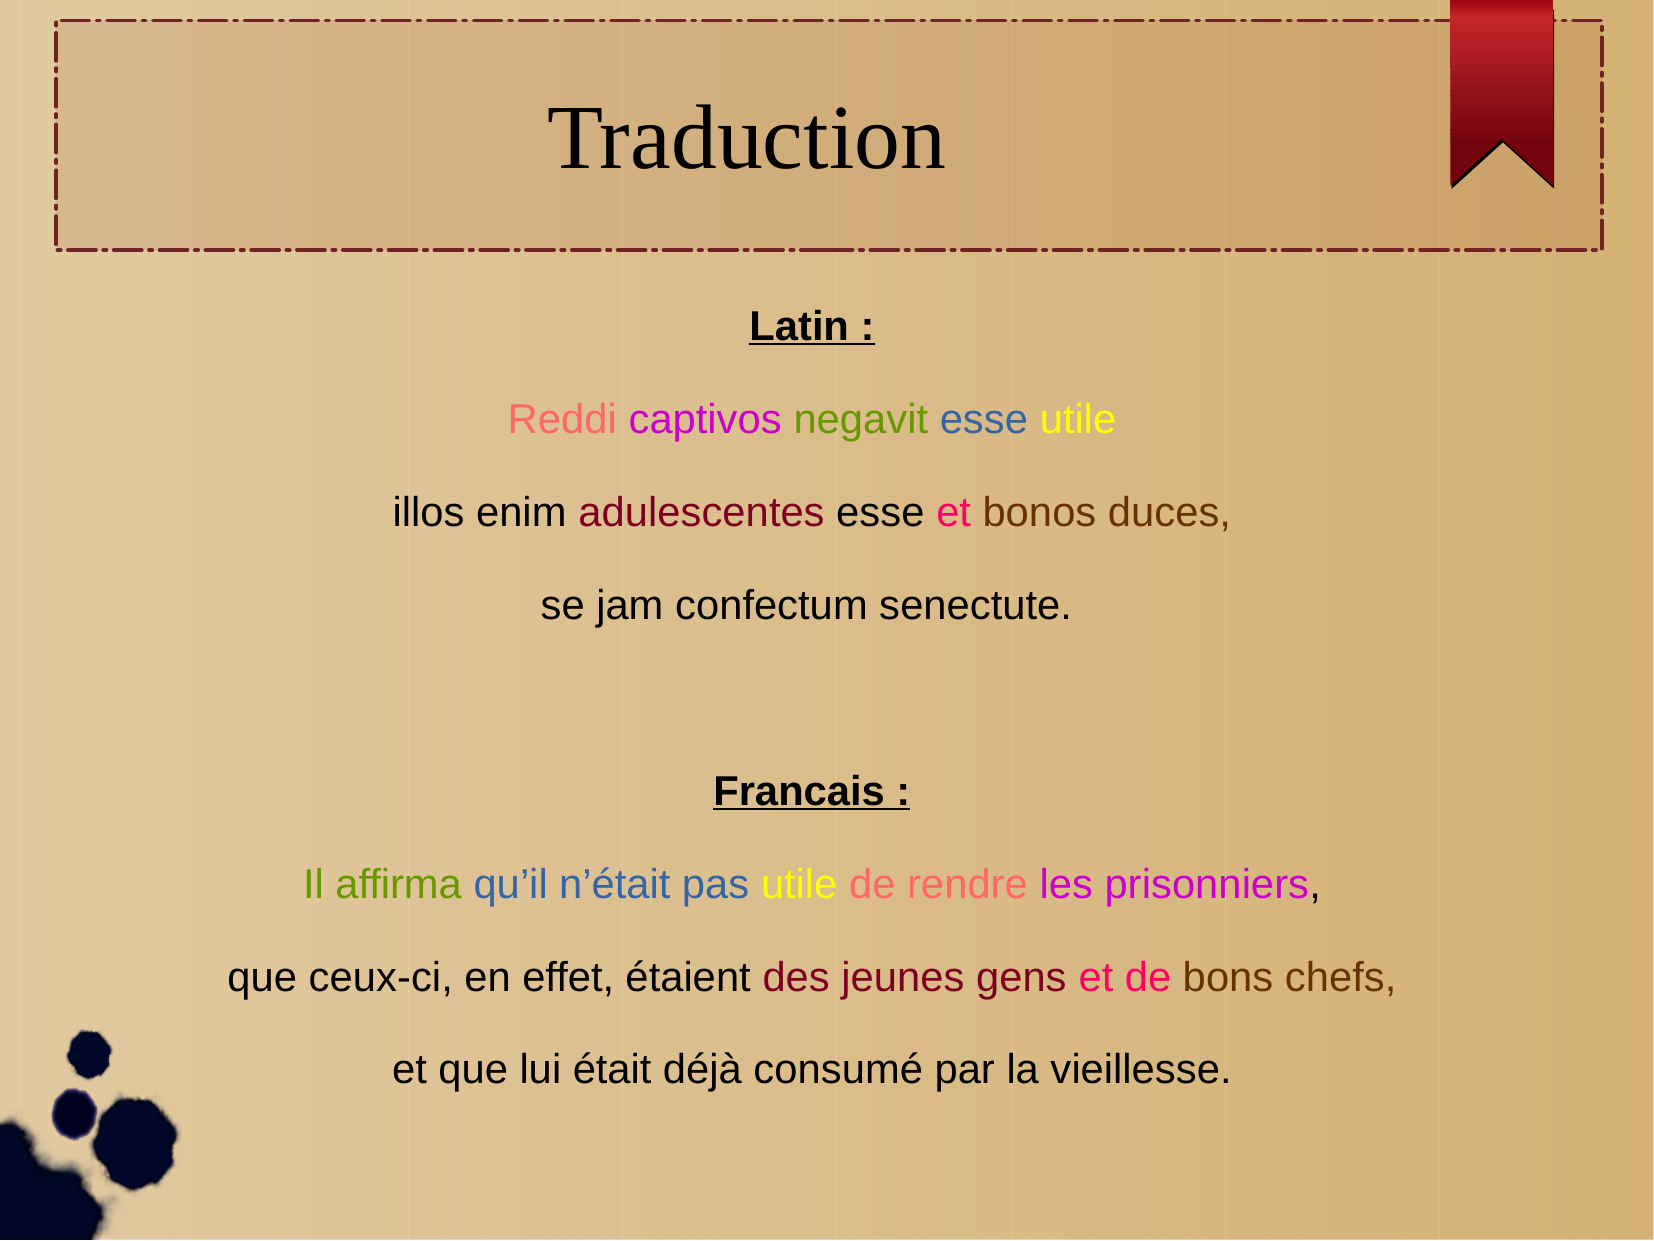

# Traduction
Latin :
Reddi captivos negavit esse utile
illos enim adulescentes esse et bonos duces,
se jam confectum senectute.
Francais :
Il affirma qu’il n’était pas utile de rendre les prisonniers,
que ceux-ci, en effet, étaient des jeunes gens et de bons chefs,
et que lui était déjà consumé par la vieillesse.